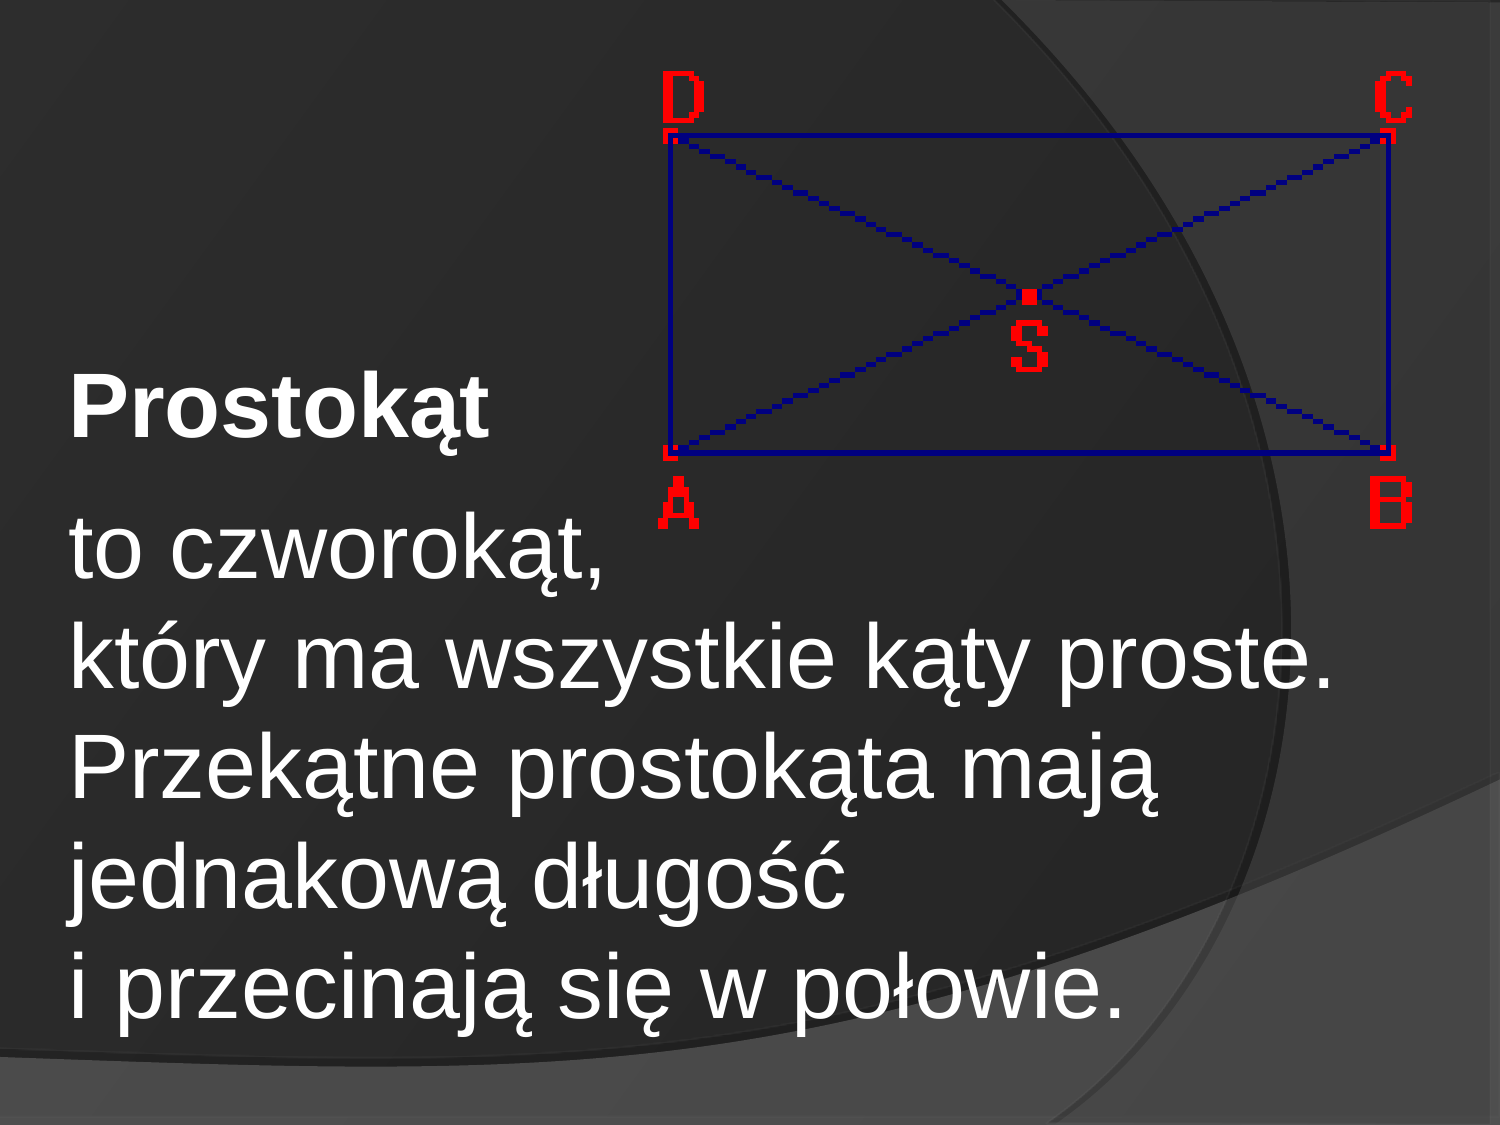

Prostokąt
to czworokąt,
który ma wszystkie kąty proste.
Przekątne prostokąta mają jednakową długość 
i przecinają się w połowie.